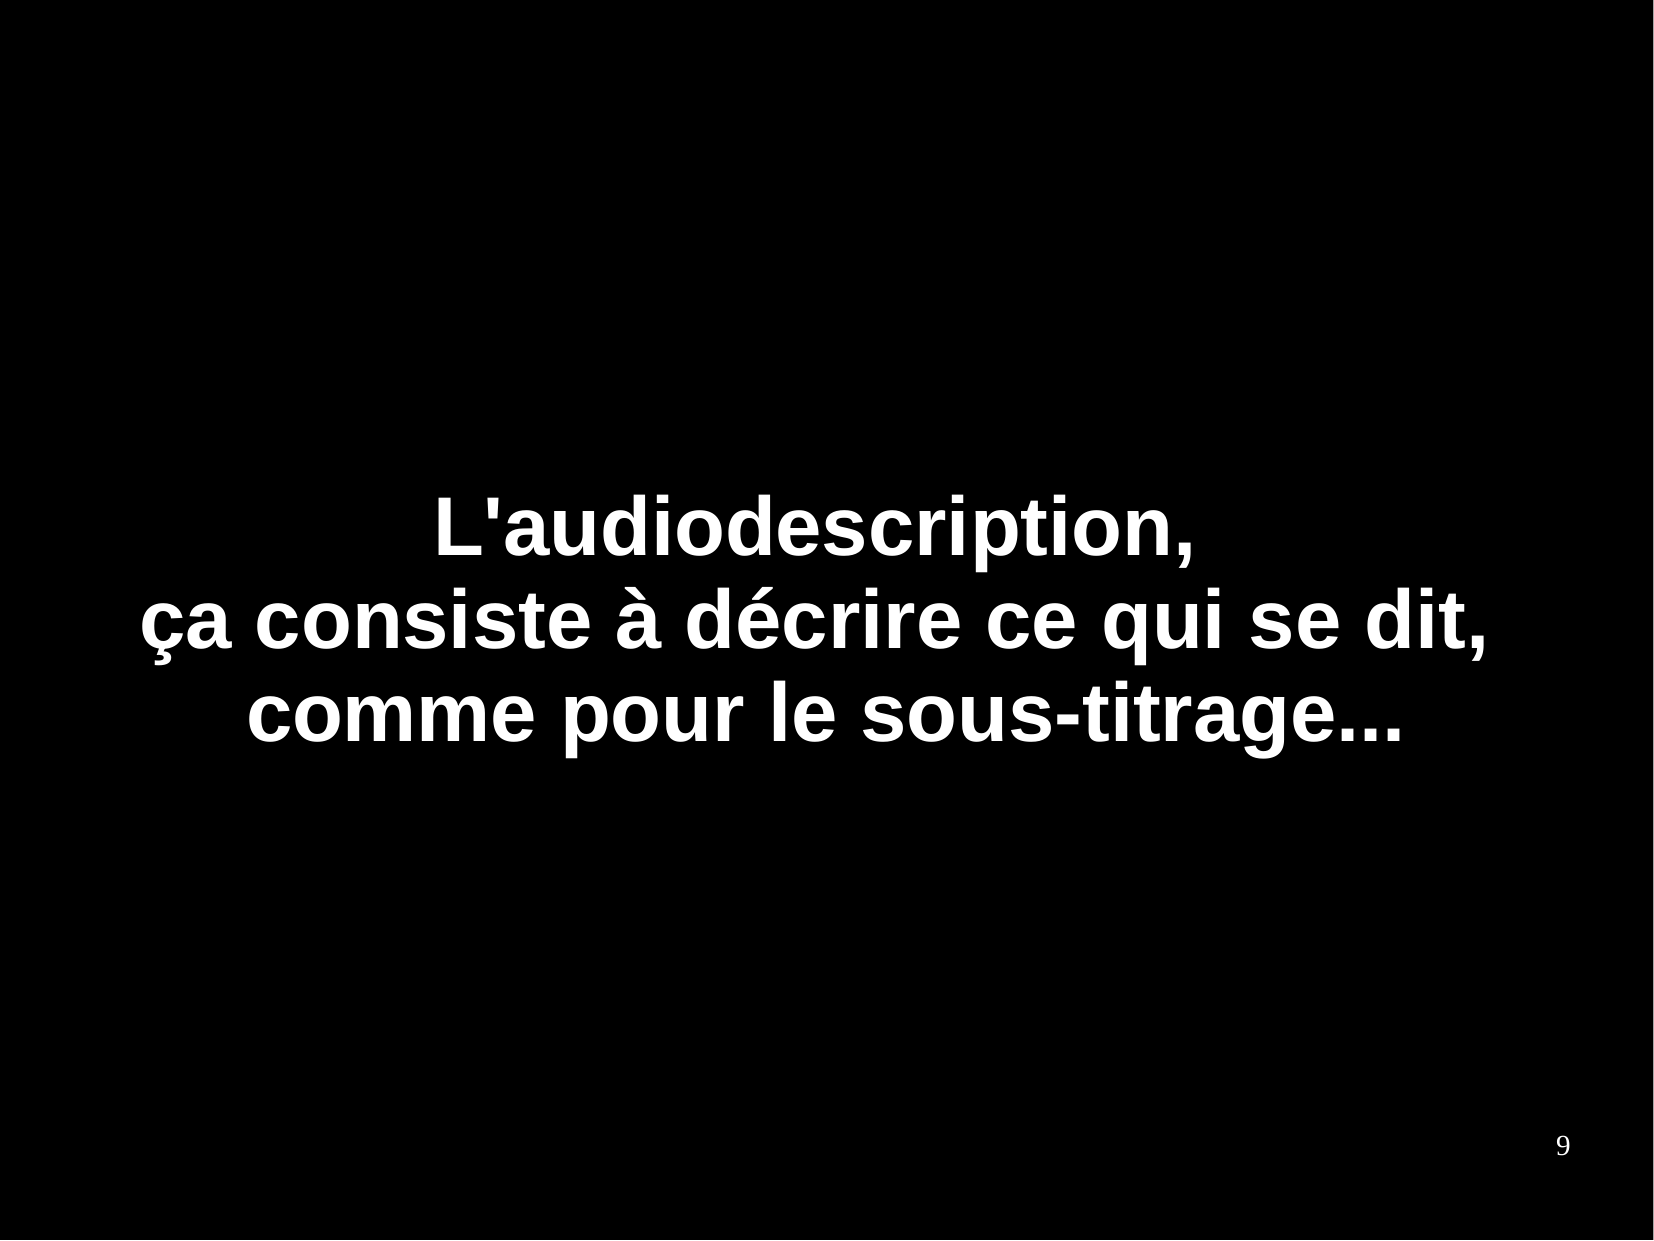

L'audiodescription,
ça consiste à décrire ce qui se dit,
comme pour le sous-titrage...
9